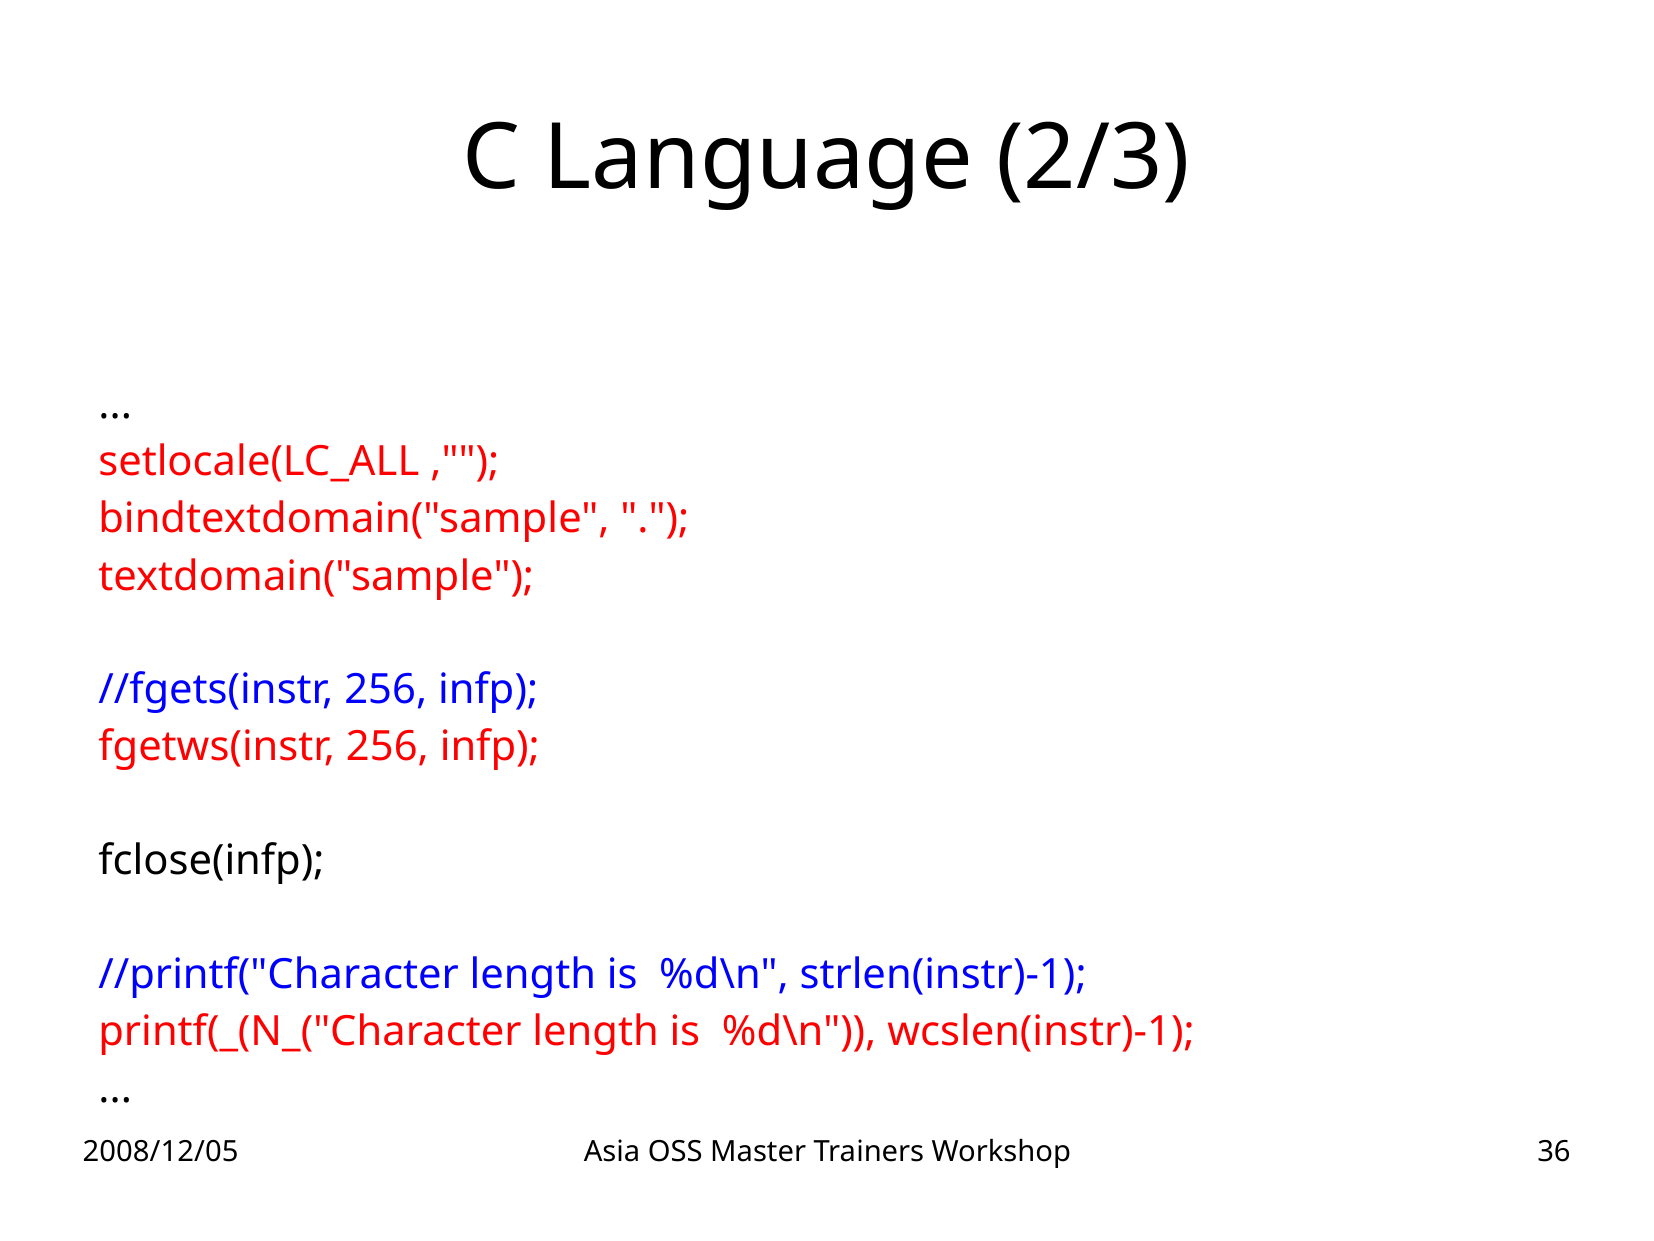

# C Language (2/3)
 ...
 setlocale(LC_ALL ,"");
 bindtextdomain("sample", ".");
 textdomain("sample");
 //fgets(instr, 256, infp);
 fgetws(instr, 256, infp);
 fclose(infp);
 //printf("Character length is %d\n", strlen(instr)-1);
 printf(_(N_("Character length is %d\n")), wcslen(instr)-1);
 ...
2008/12/05
Asia OSS Master Trainers Workshop
36